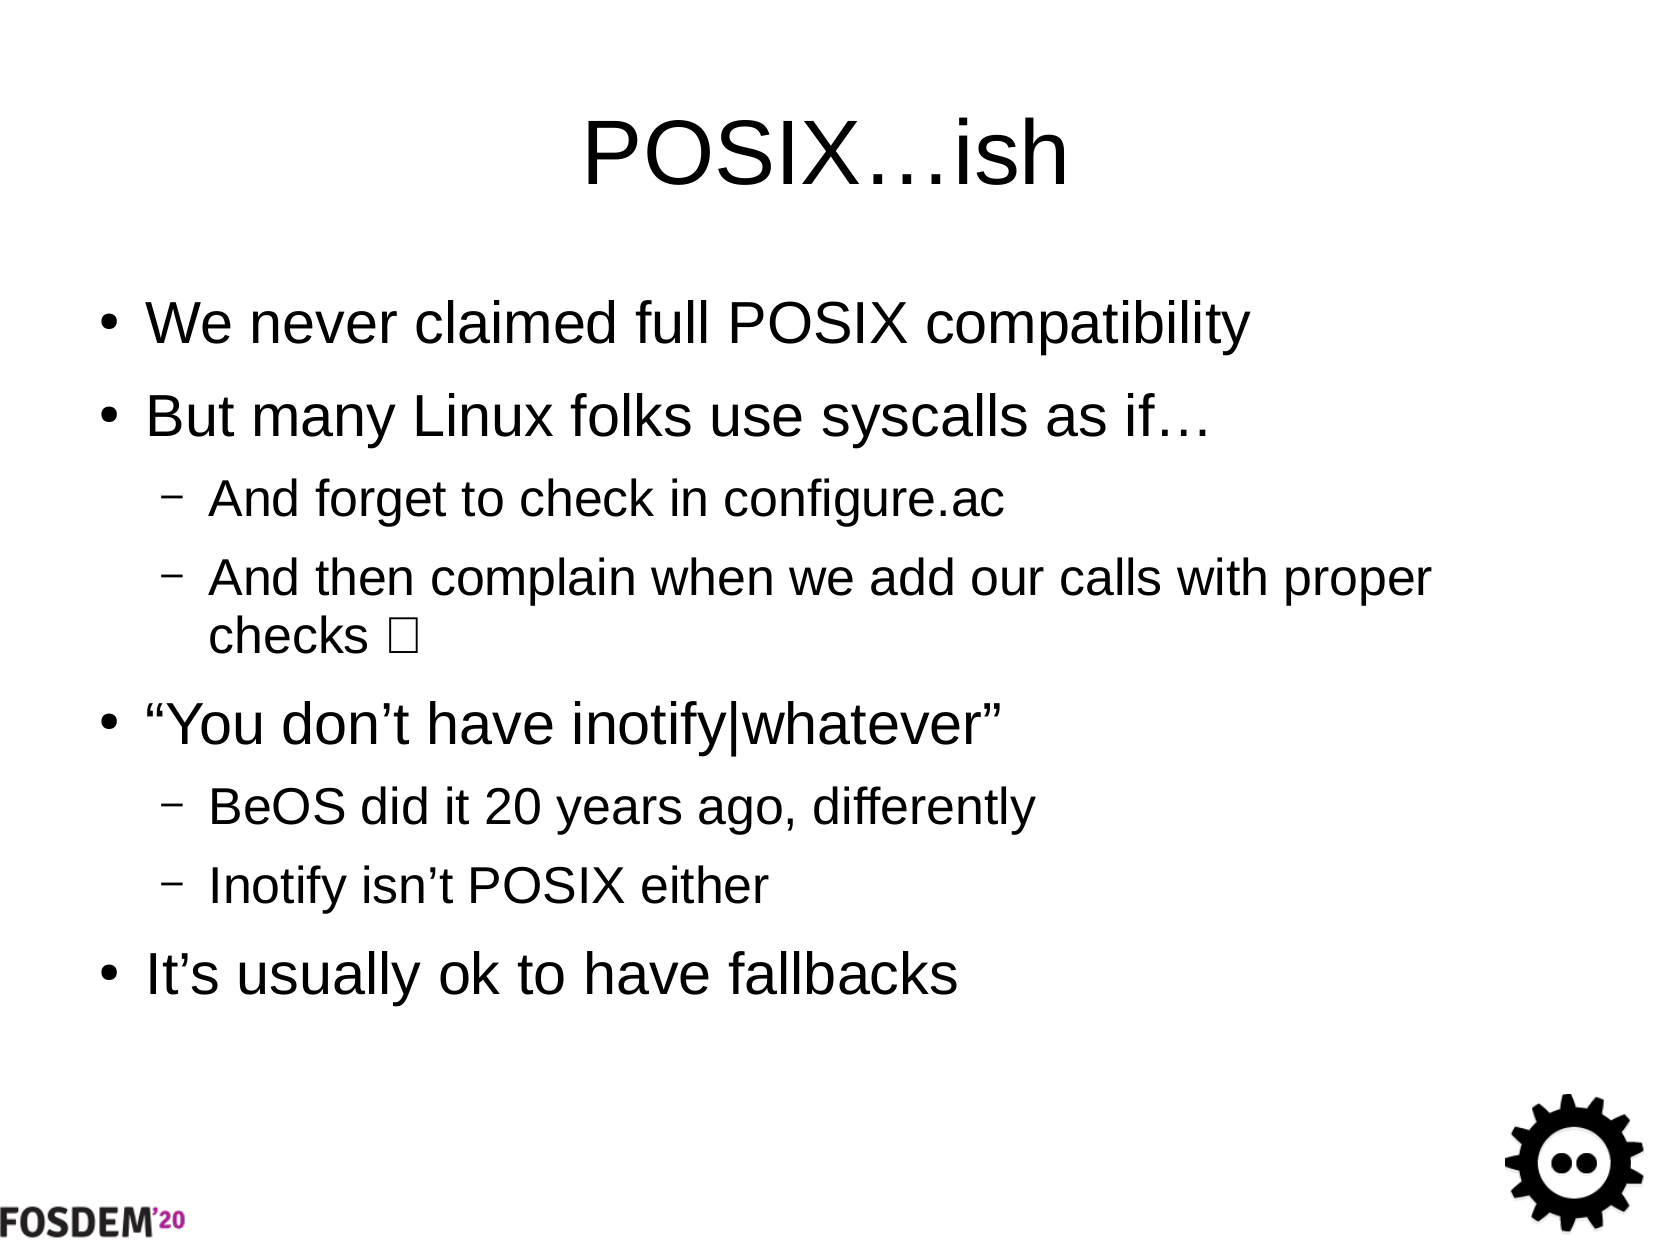

# POSIX…ish
We never claimed full POSIX compatibility
But many Linux folks use syscalls as if…
And forget to check in configure.ac
And then complain when we add our calls with proper checks 🤪
“You don’t have inotify|whatever”
BeOS did it 20 years ago, differently
Inotify isn’t POSIX either
It’s usually ok to have fallbacks